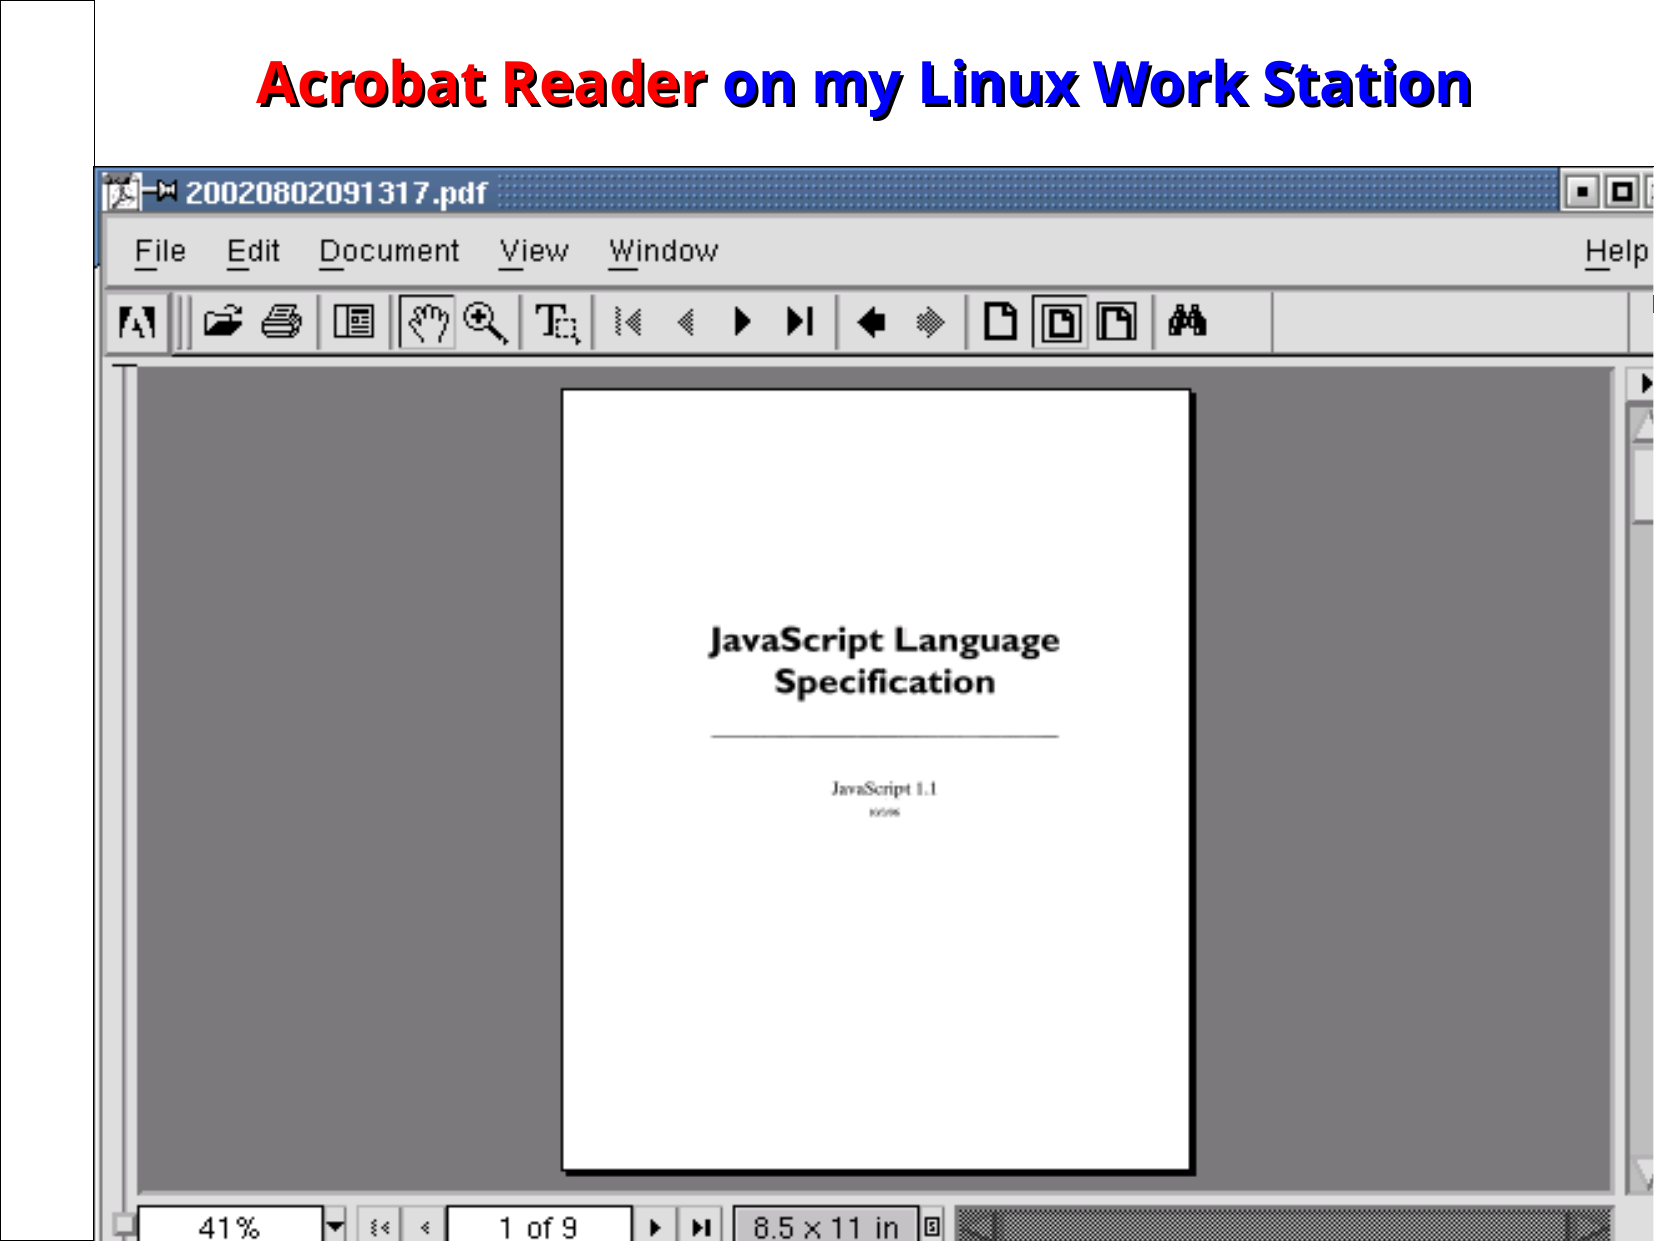

Acrobat Reader on my Linux Work Station